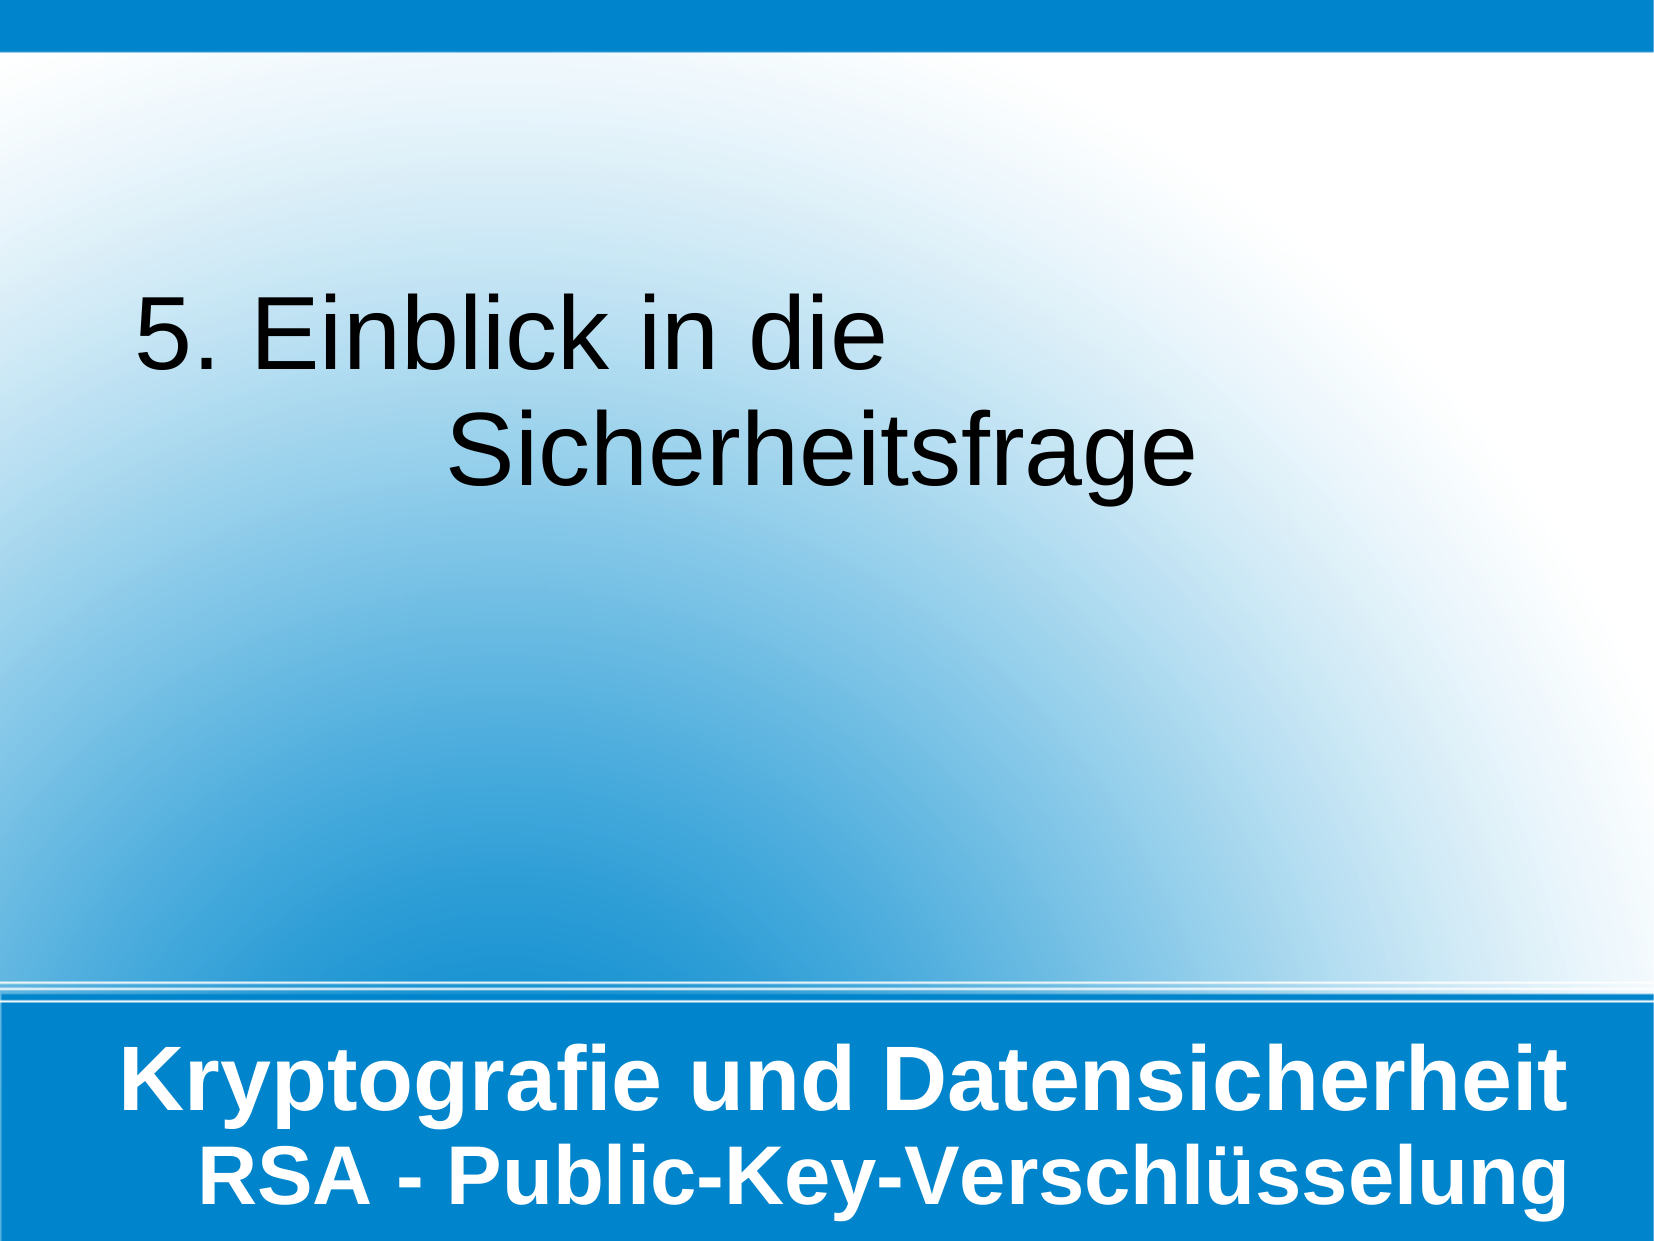

5. Einblick in die 														Sicherheitsfrage
# Kryptografie und Datensicherheit RSA - Public-Key-Verschlüsselung